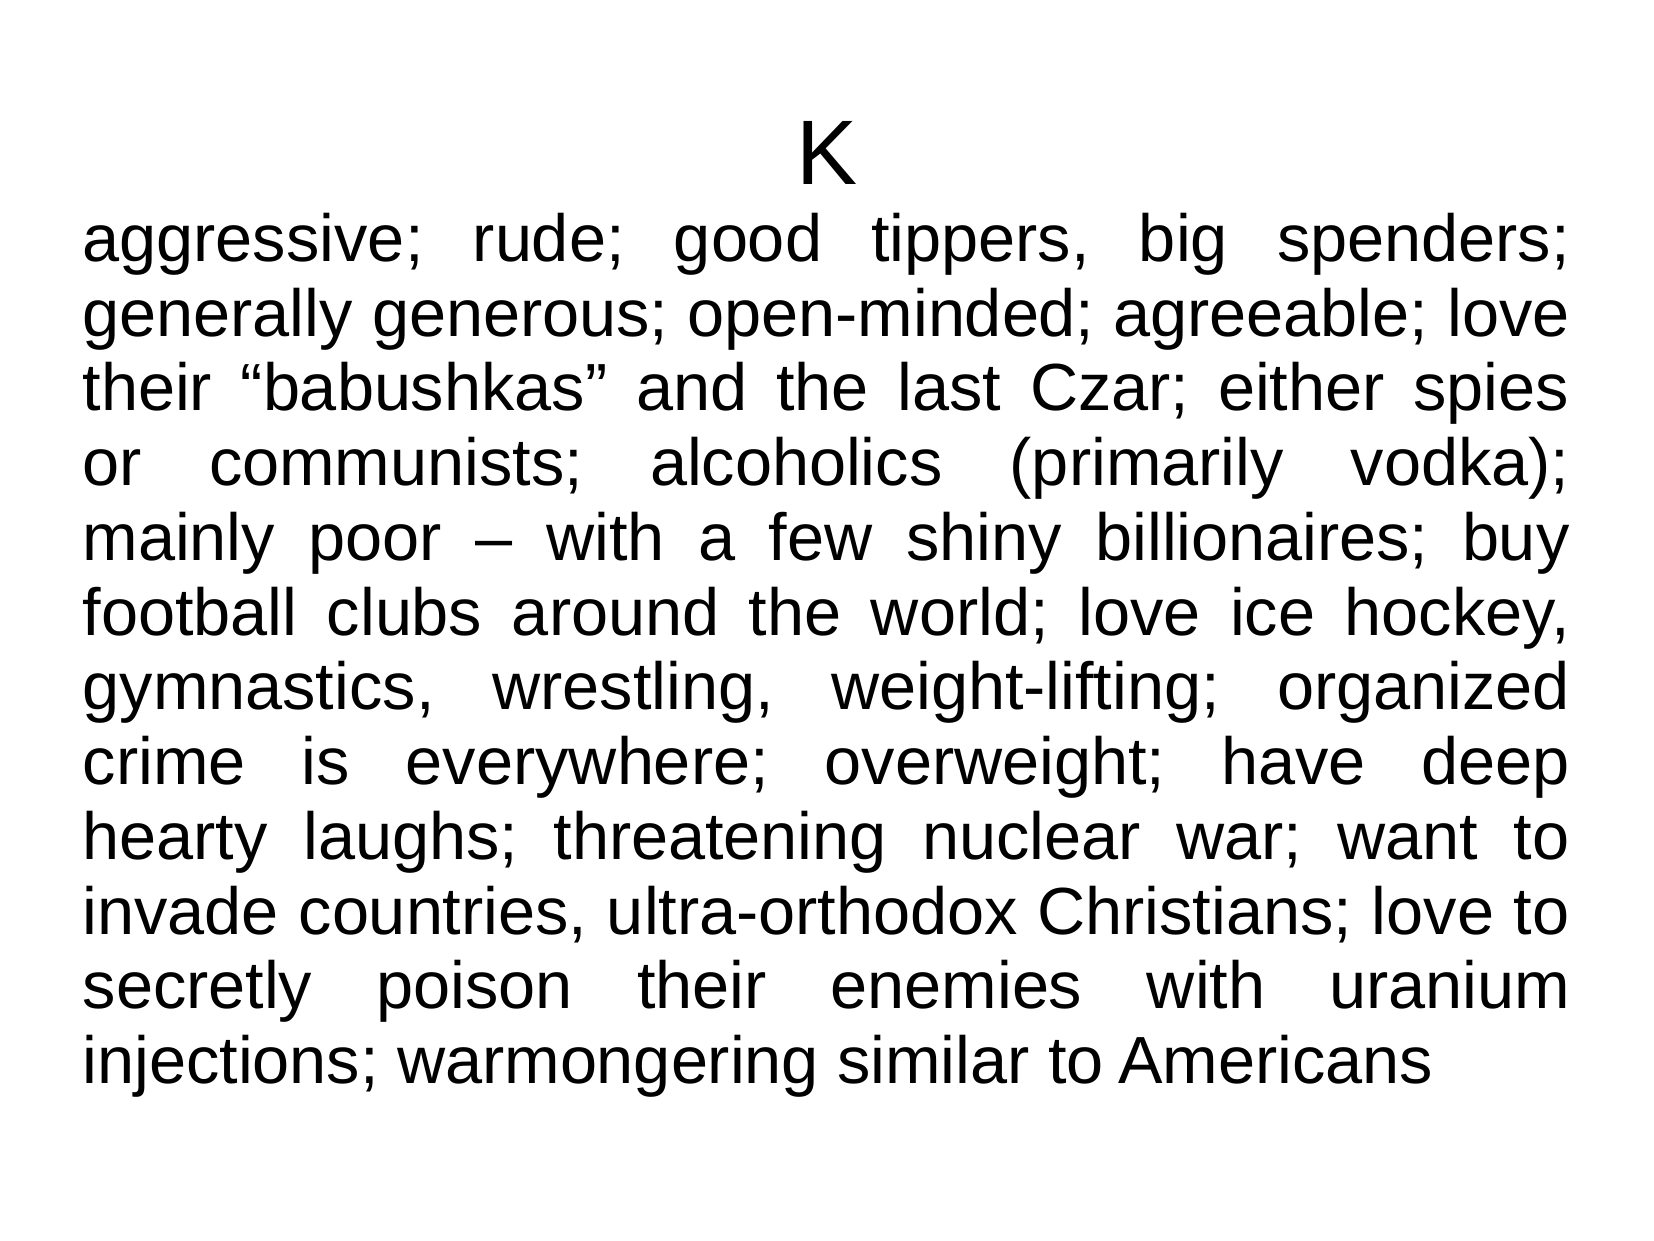

# K
aggressive; rude; good tippers, big spenders; generally generous; open-minded; agreeable; love their “babushkas” and the last Czar; either spies or communists; alcoholics (primarily vodka); mainly poor – with a few shiny billionaires; buy football clubs around the world; love ice hockey, gymnastics, wrestling, weight-lifting; organized crime is everywhere; overweight; have deep hearty laughs; threatening nuclear war; want to invade countries, ultra-orthodox Christians; love to secretly poison their enemies with uranium injections; warmongering similar to Americans